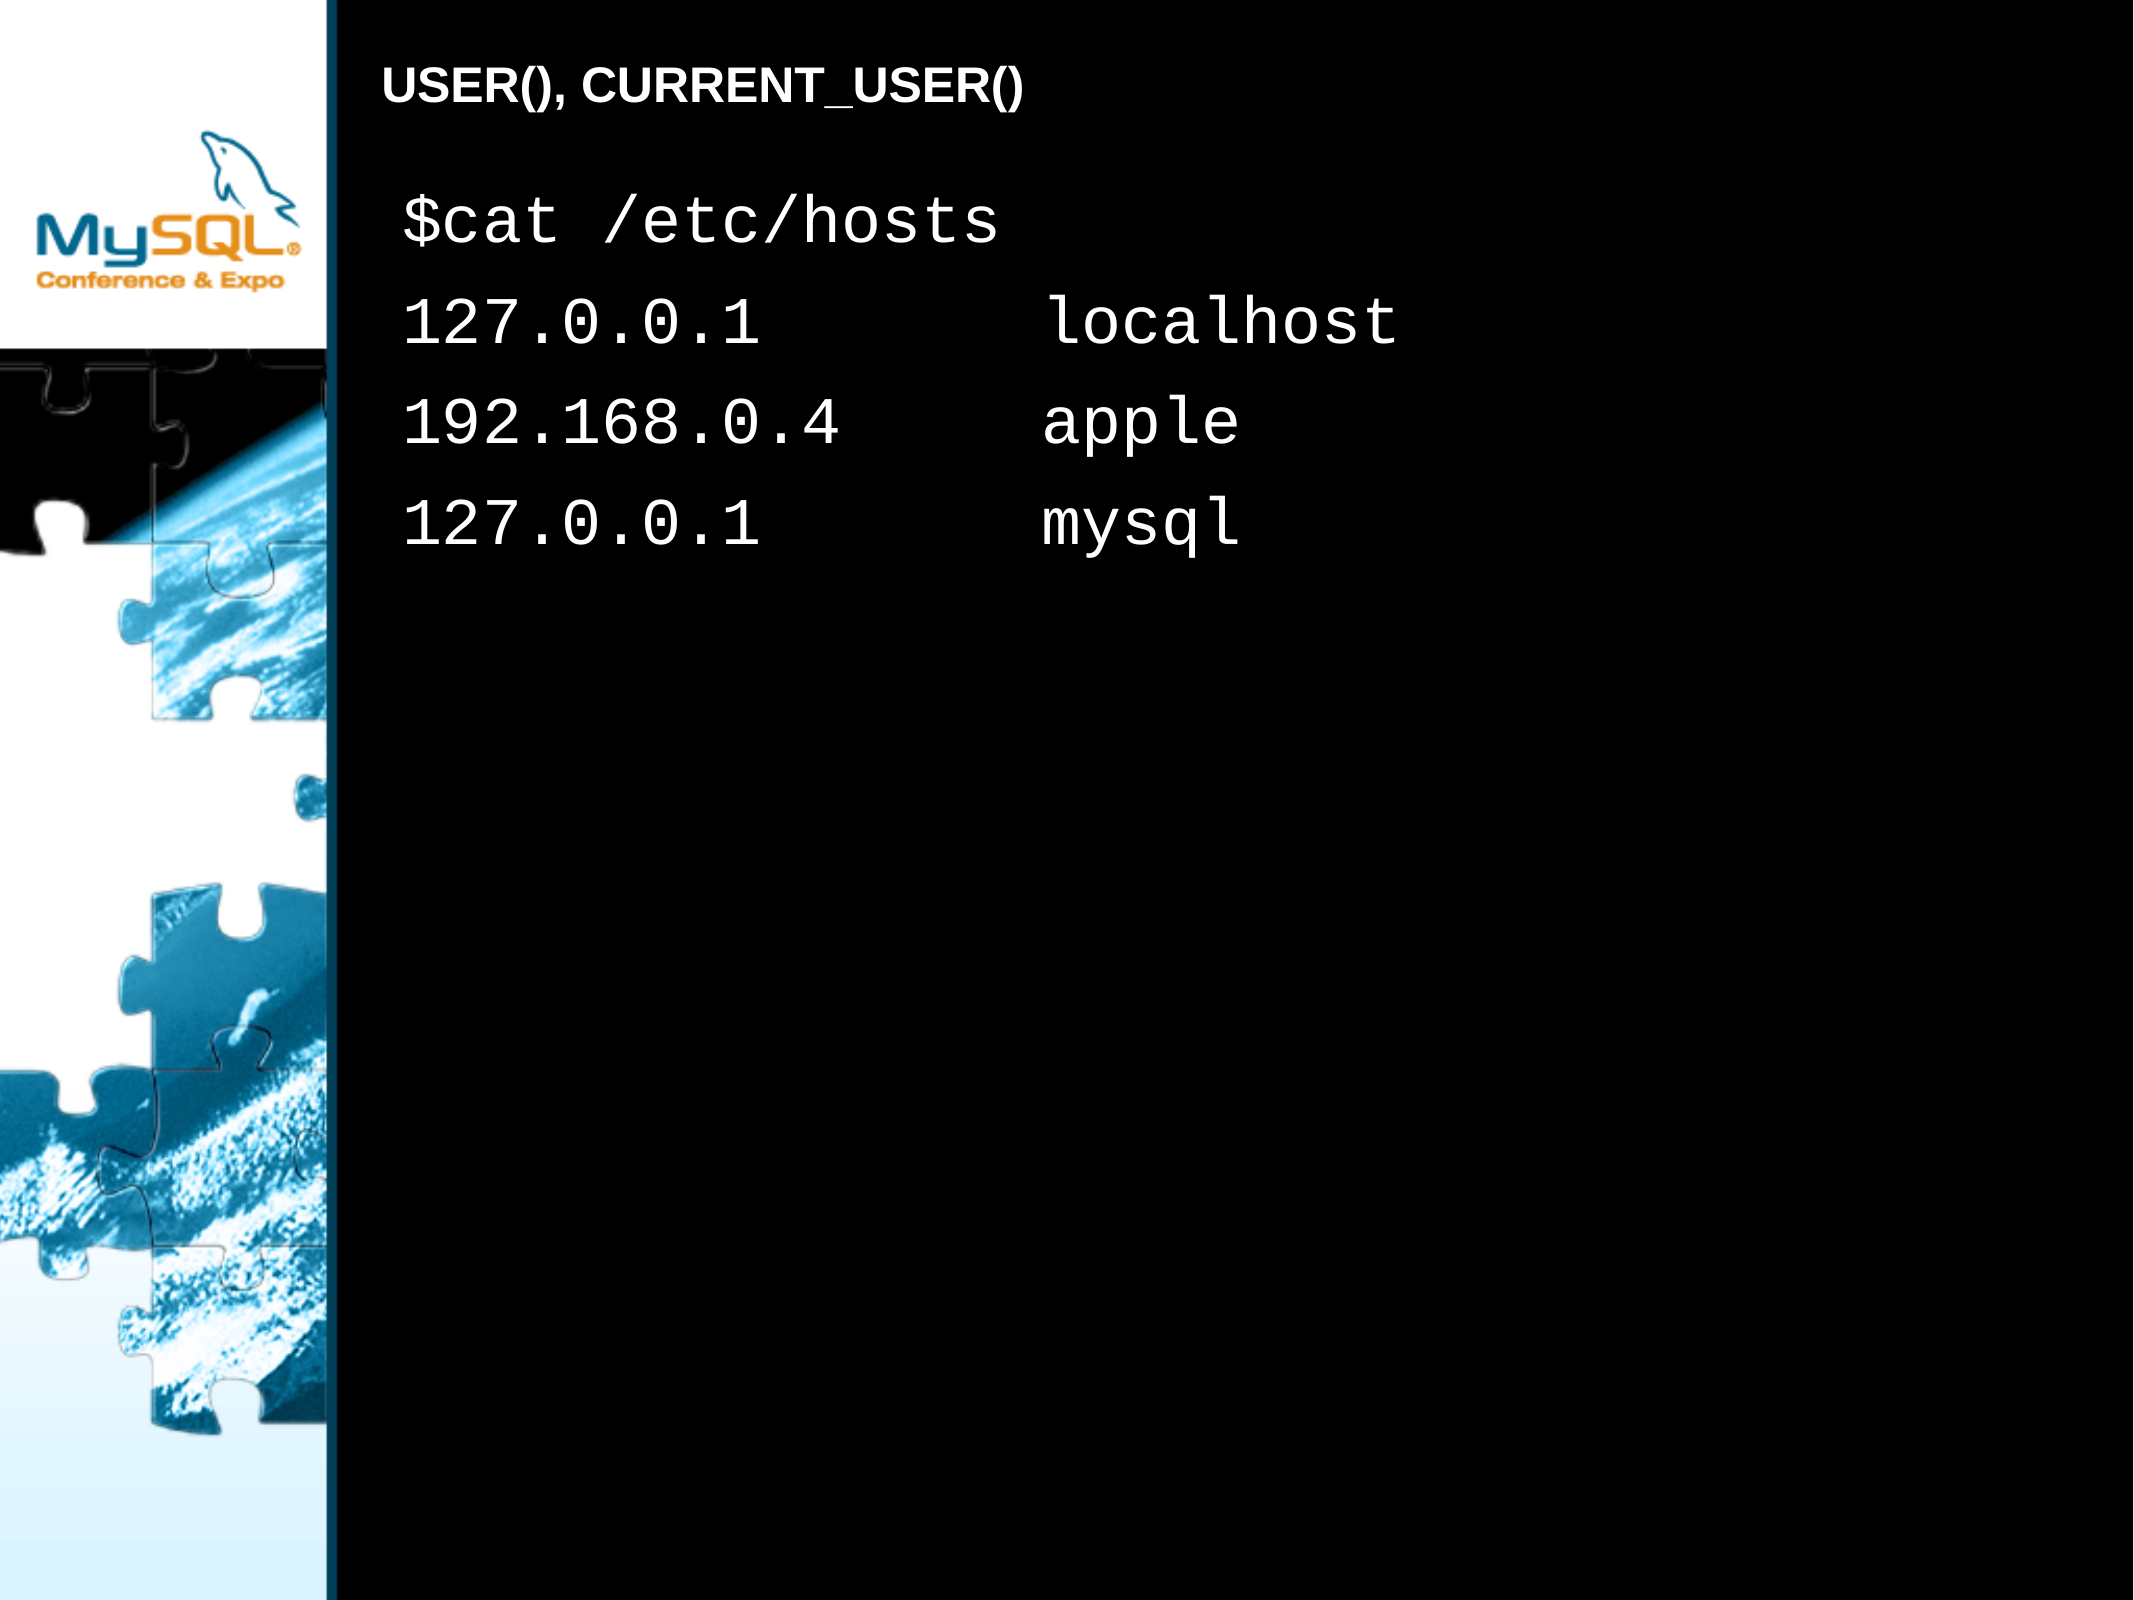

# USER(), CURRENT_USER()
$cat /etc/hosts
127.0.0.1 localhost
192.168.0.4 apple
127.0.0.1 mysql